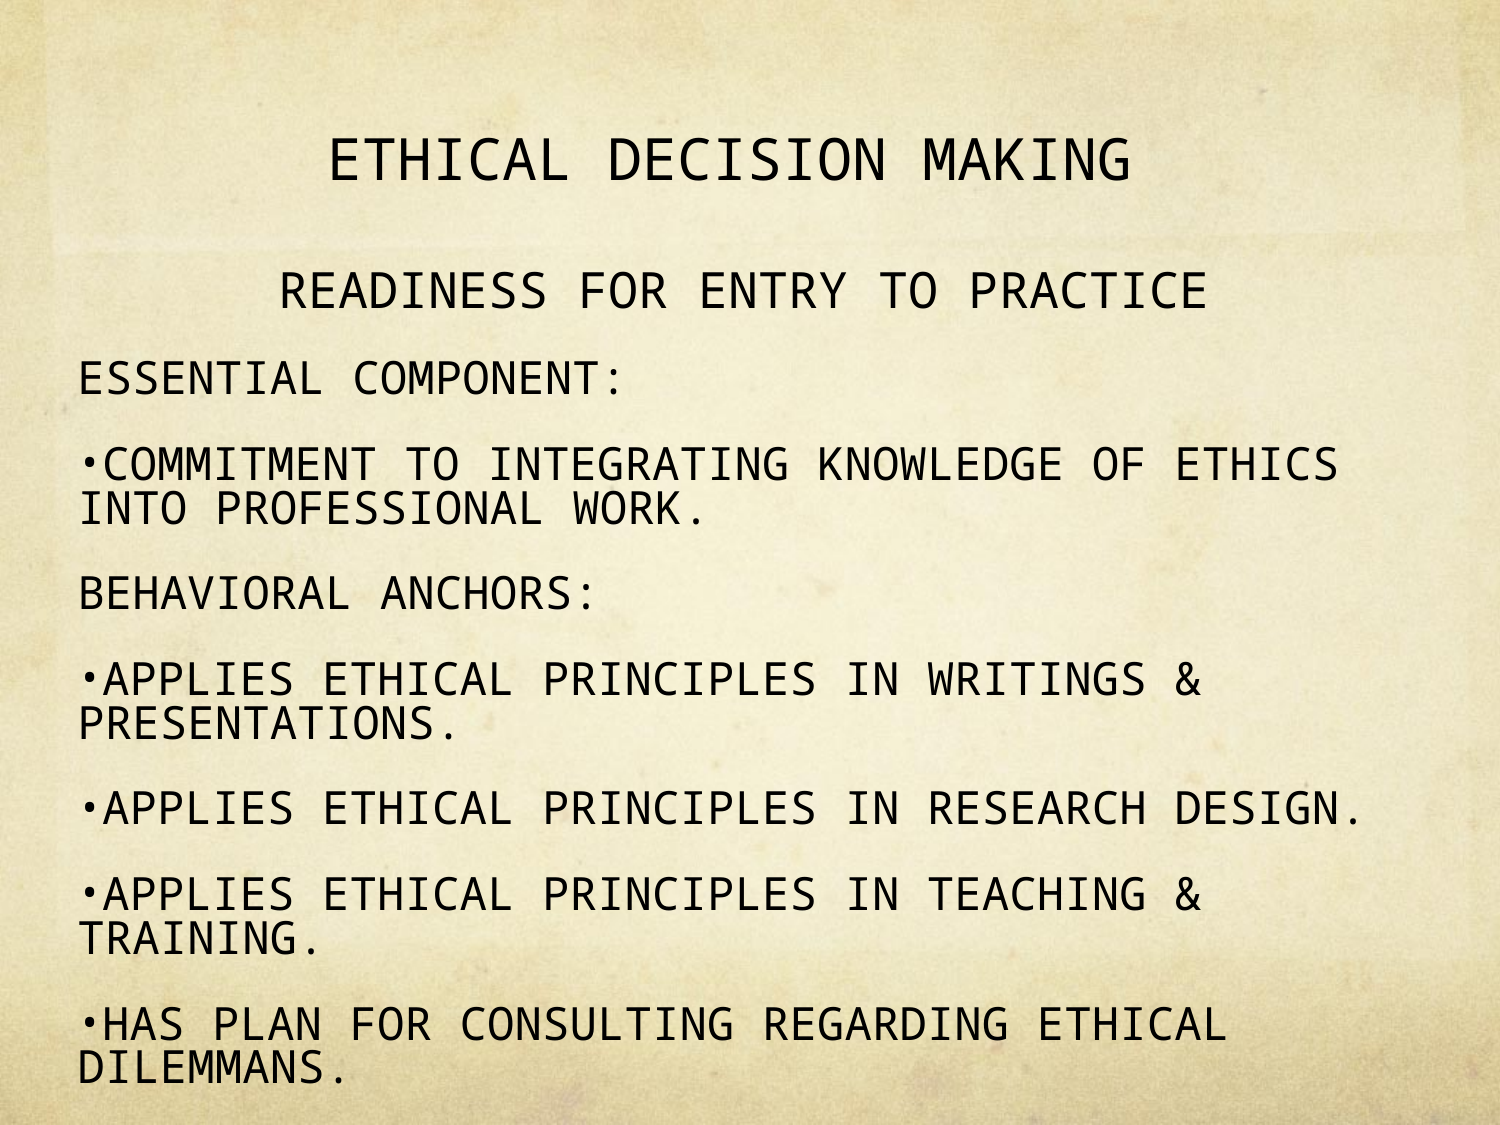

# ETHICAL DECISION MAKING
READINESS FOR ENTRY TO PRACTICE
ESSENTIAL COMPONENT:
COMMITMENT TO INTEGRATING KNOWLEDGE OF ETHICS INTO PROFESSIONAL WORK.
BEHAVIORAL ANCHORS:
APPLIES ETHICAL PRINCIPLES IN WRITINGS & PRESENTATIONS.
APPLIES ETHICAL PRINCIPLES IN RESEARCH DESIGN.
APPLIES ETHICAL PRINCIPLES IN TEACHING & TRAINING.
HAS PLAN FOR CONSULTING REGARDING ETHICAL DILEMMANS.